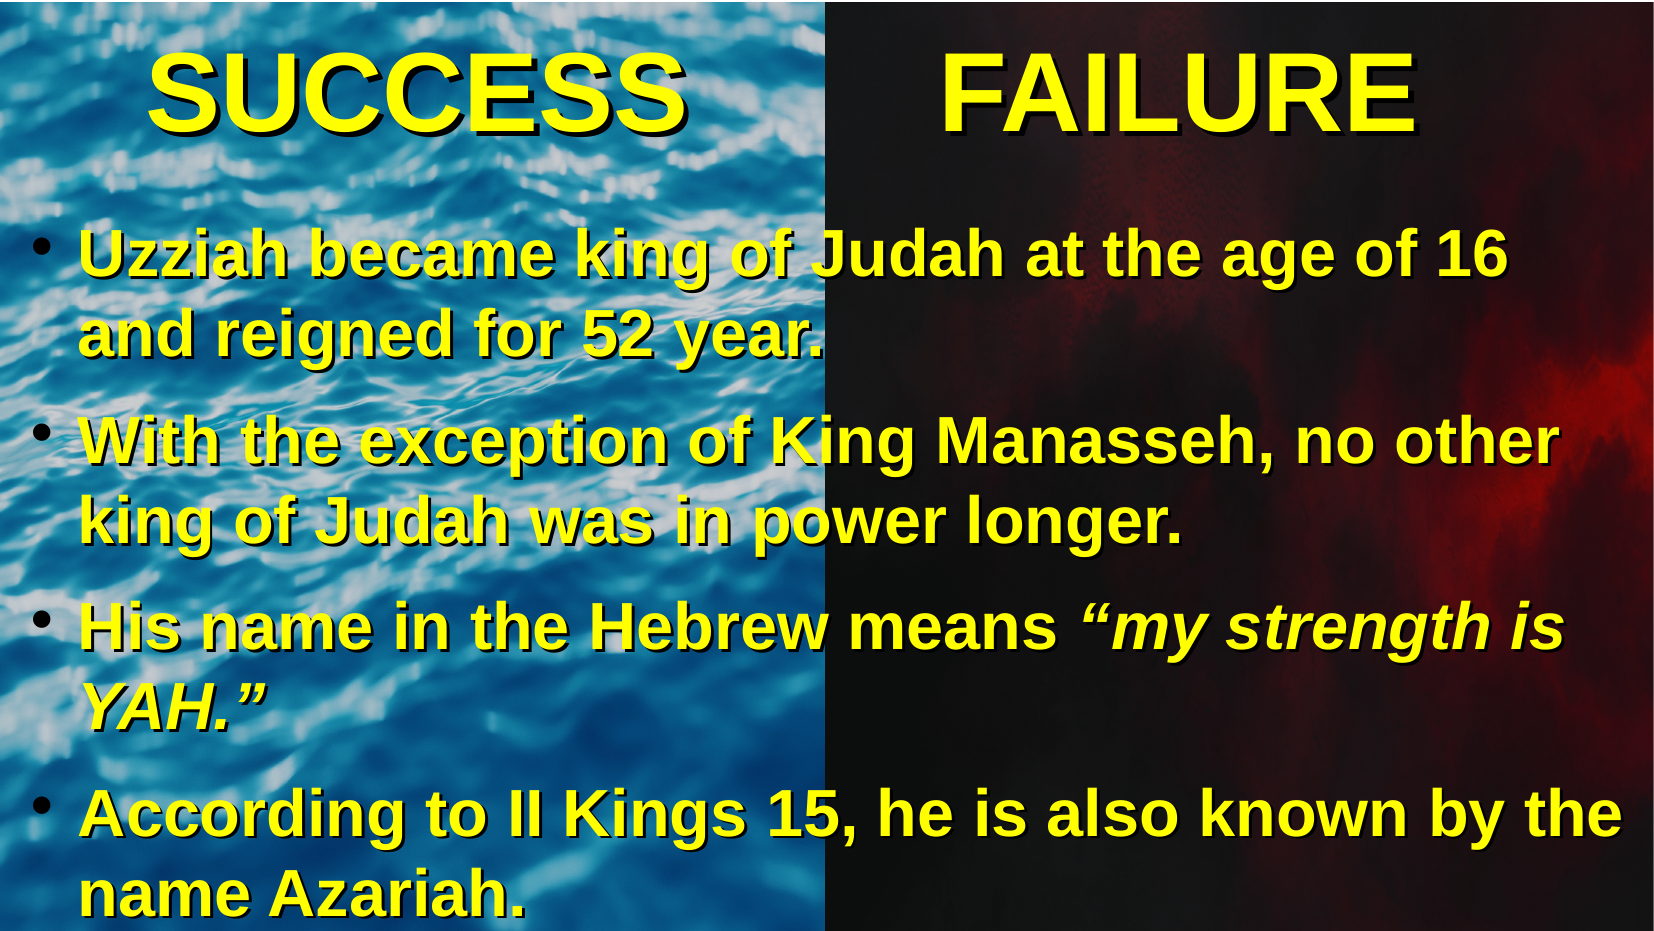

SUCCESS FAILURE
Uzziah became king of Judah at the age of 16 and reigned for 52 year.
With the exception of King Manasseh, no other king of Judah was in power longer.
His name in the Hebrew means “my strength is YAH.”
According to II Kings 15, he is also known by the name Azariah.